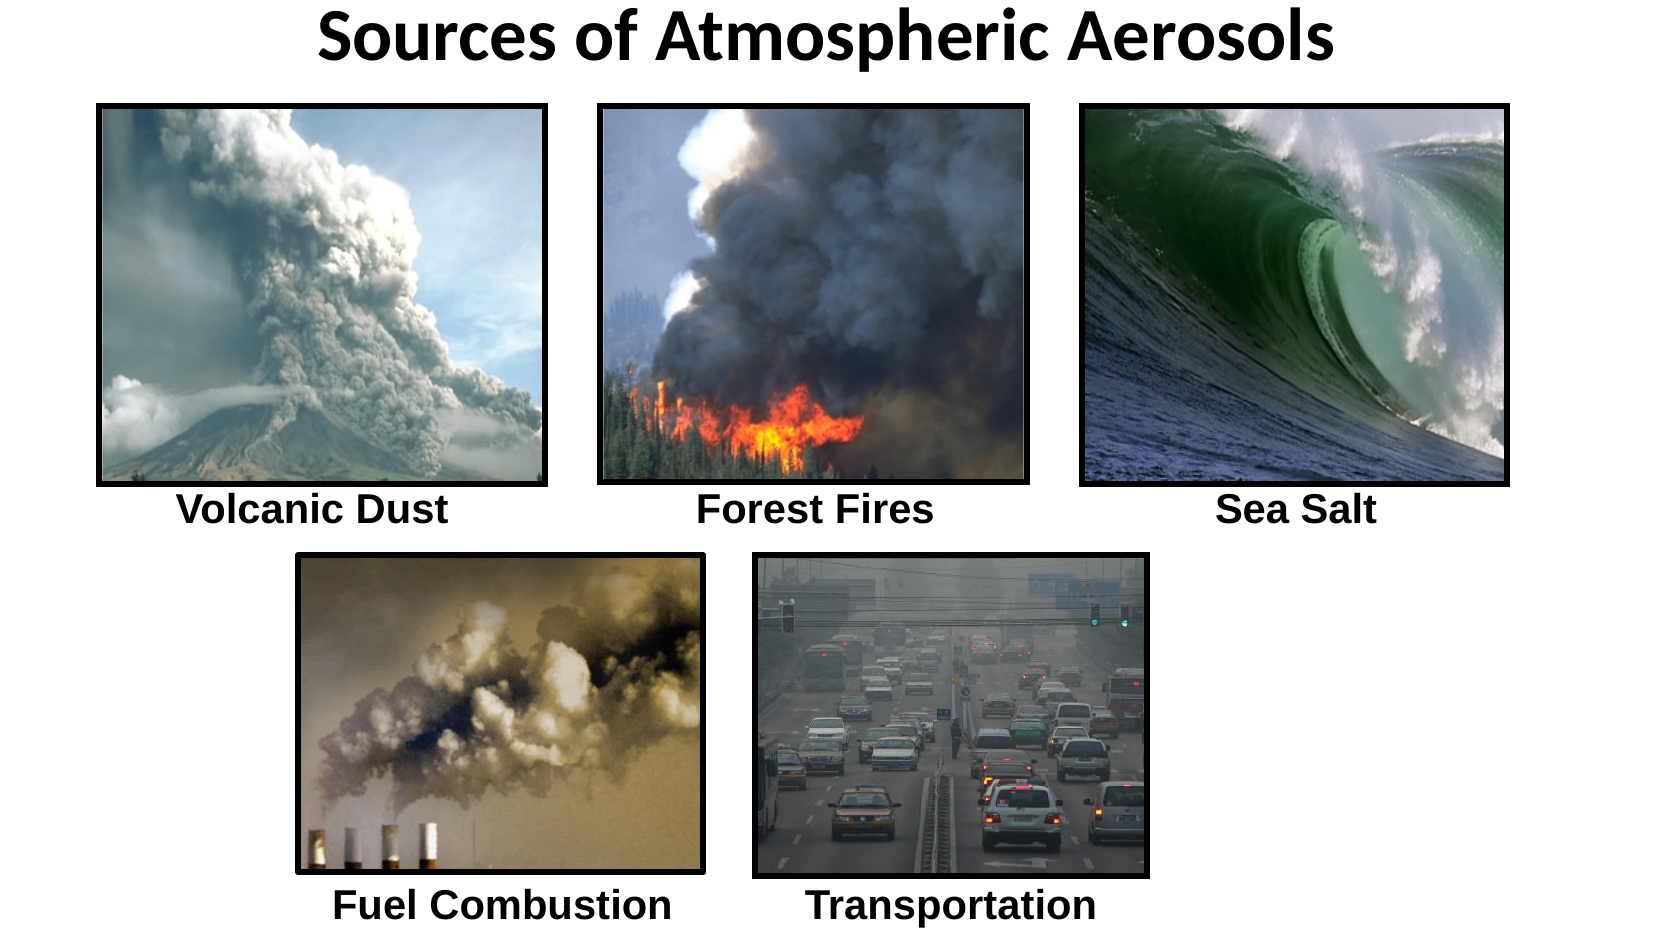

Sources of Atmospheric Aerosols
# Atmospheric (Aerosols) Particles
1000 of particles in
Volcanic Dust
Forest Fires
Sea Salt
Fuel Combustion
Transportation